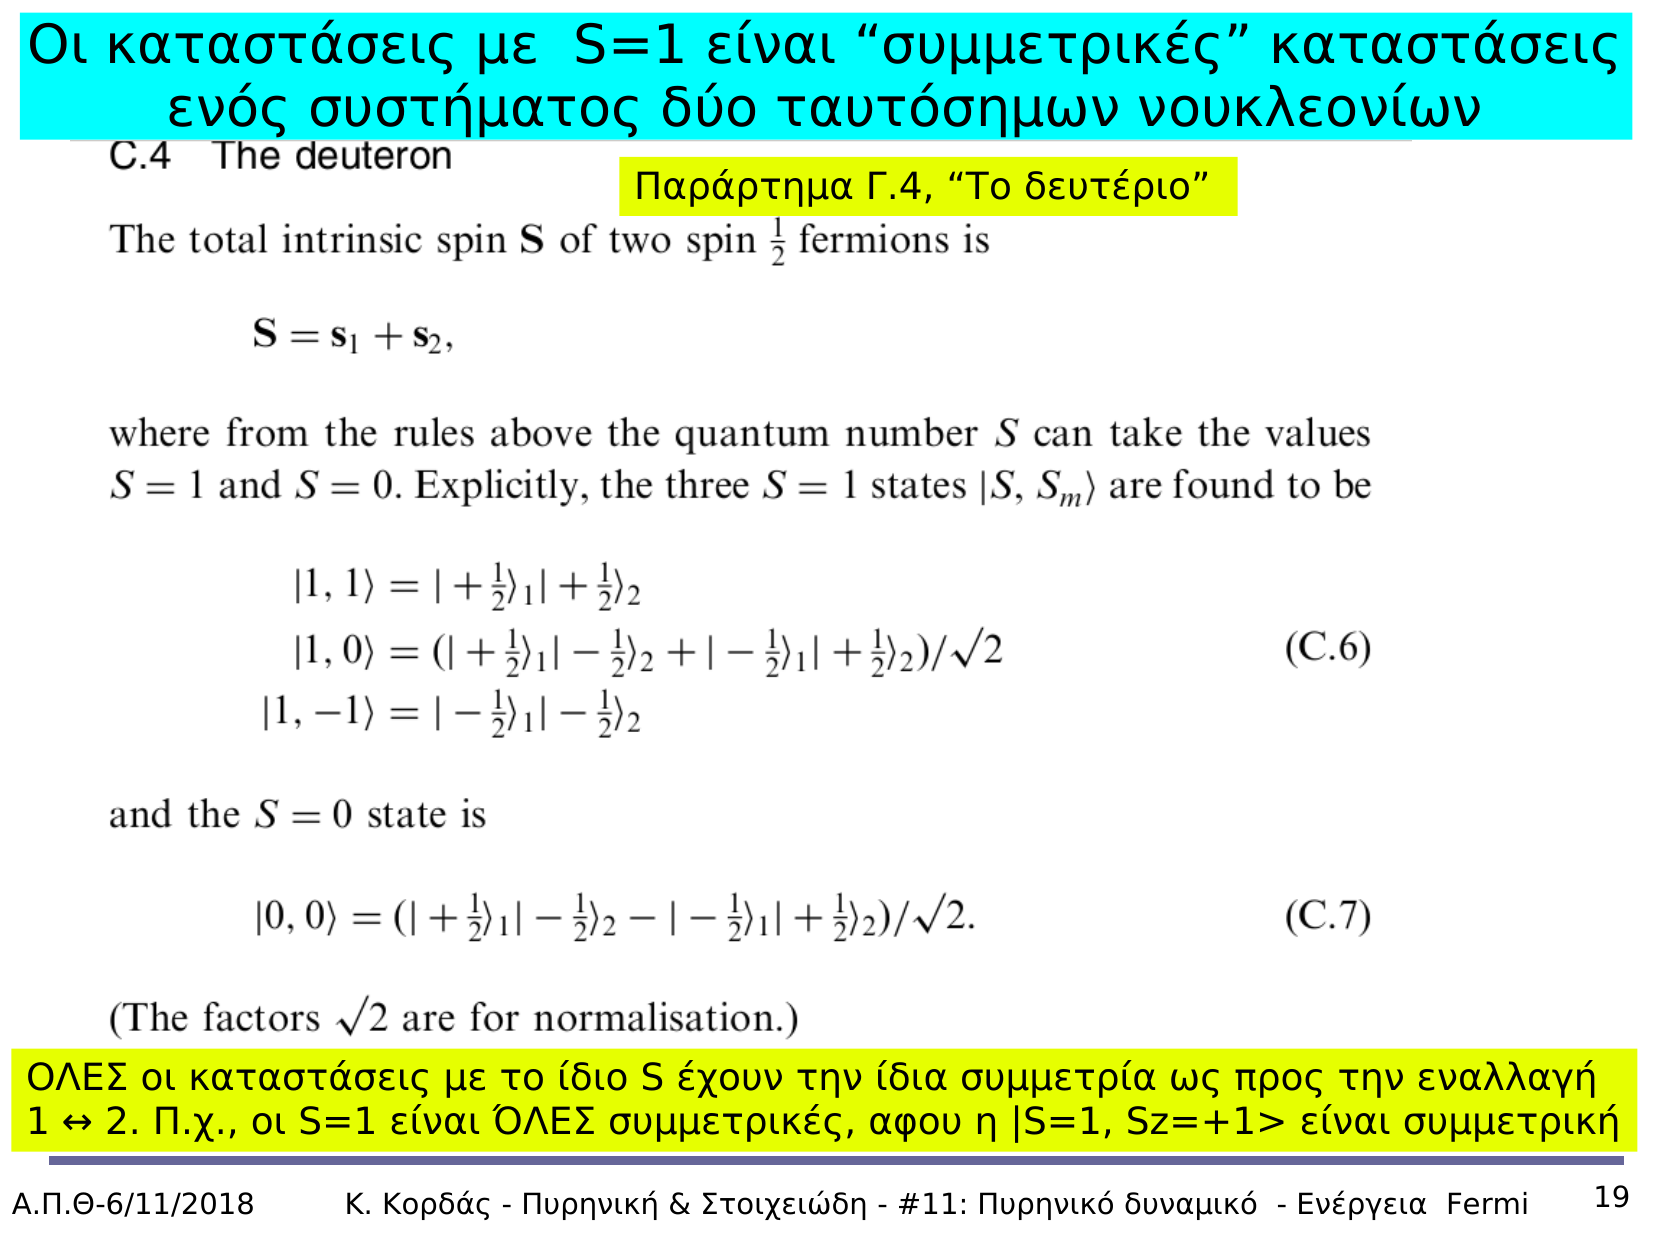

# Οι καταστάσεις με S=1 είναι “συμμετρικές” καταστάσεις ενός συστήματος δύο ταυτόσημων νουκλεονίων
Παράρτημα Γ.4, “Το δευτέριο”
ΟΛΕΣ οι καταστάσεις με το ίδιο S έχουν την ίδια συμμετρία ως προς την εναλλαγή
1 ↔ 2. Π.χ., οι S=1 είναι ΌΛΕΣ συμμετρικές, αφου η |S=1, Sz=+1> είναι συμμετρική
19
Α.Π.Θ-6/11/2018
Κ. Κορδάς - Πυρηνική & Στοιχειώδη - #11: Πυρηνικό δυναμικό - Ενέργεια Fermi